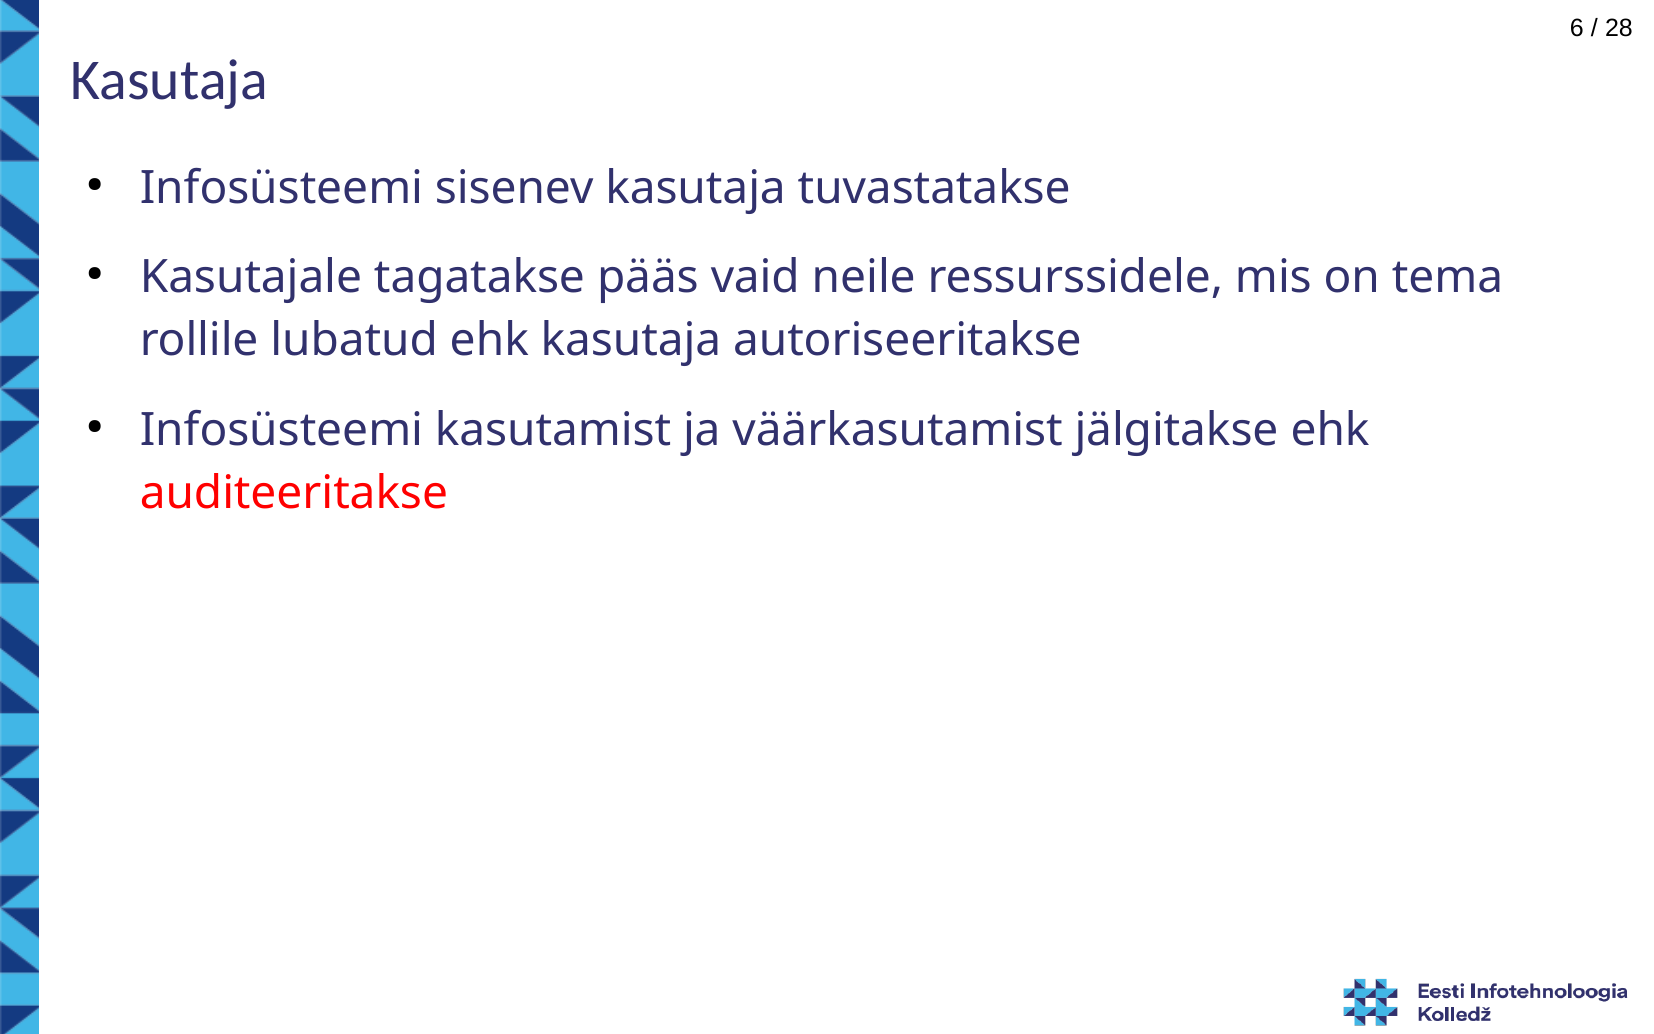

# Kasutaja
Infosüsteemi sisenev kasutaja tuvastatakse
Kasutajale tagatakse pääs vaid neile ressurssidele, mis on tema rollile lubatud ehk kasutaja autoriseeritakse
Infosüsteemi kasutamist ja väärkasutamist jälgitakse ehk auditeeritakse